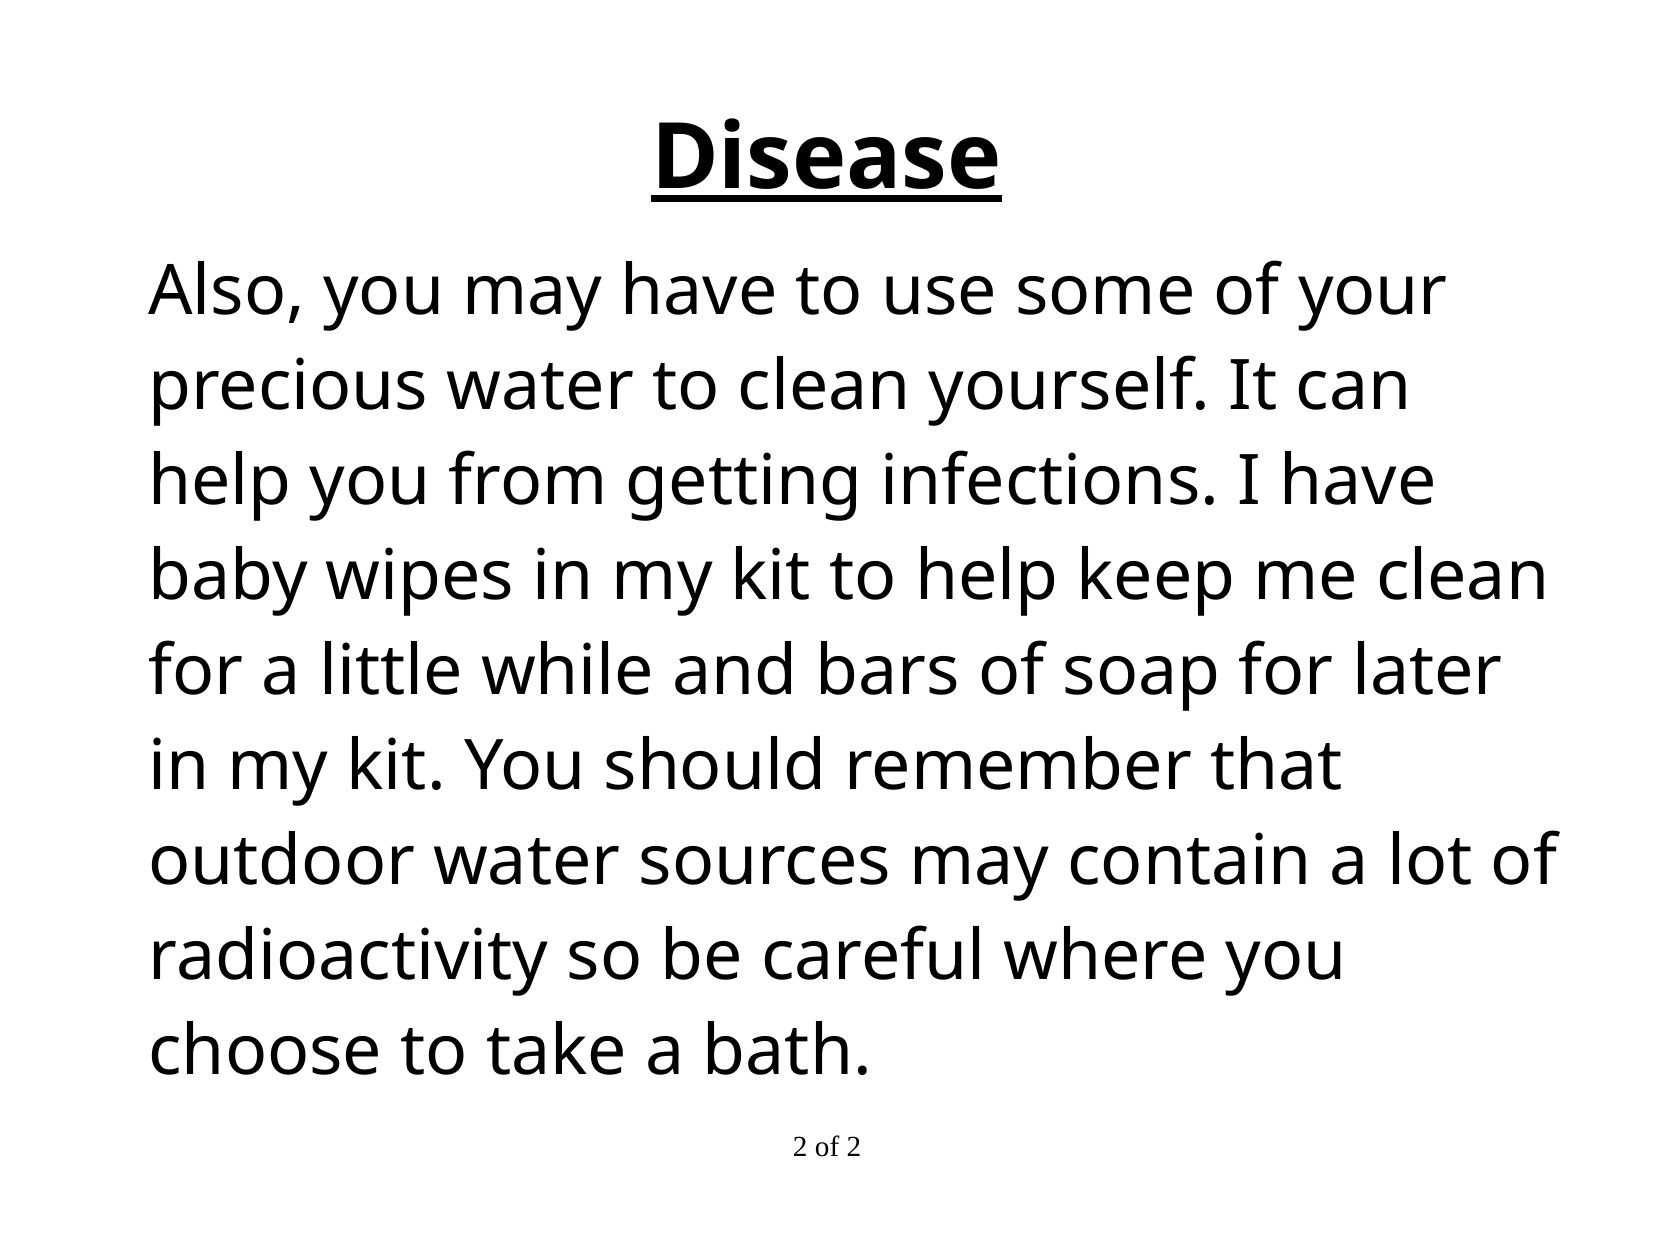

# Disease
Also, you may have to use some of your precious water to clean yourself. It can help you from getting infections. I have baby wipes in my kit to help keep me clean for a little while and bars of soap for later in my kit. You should remember that outdoor water sources may contain a lot of radioactivity so be careful where you choose to take a bath.
2 of 2